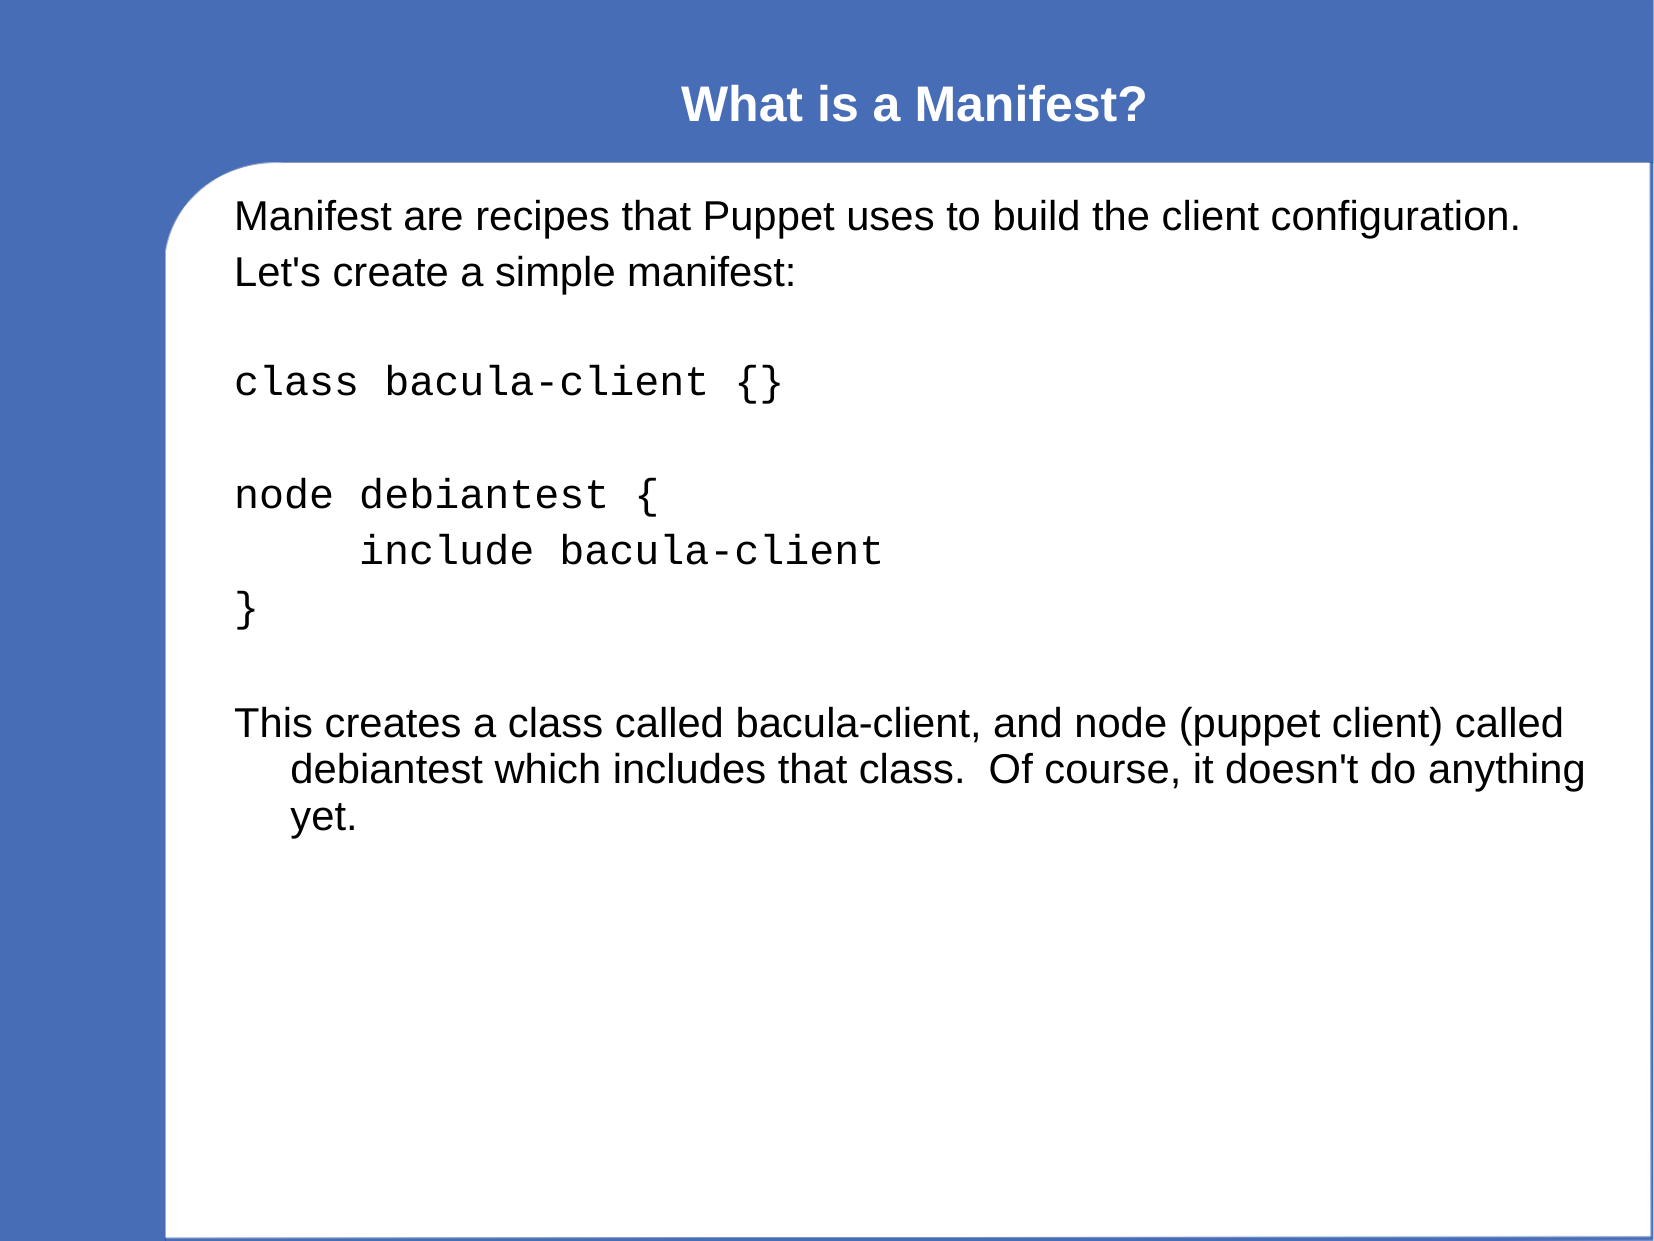

# What is a Manifest?
Manifest are recipes that Puppet uses to build the client configuration.
Let's create a simple manifest:
class bacula-client {}
node debiantest {
 include bacula-client
}
This creates a class called bacula-client, and node (puppet client) called debiantest which includes that class. Of course, it doesn't do anything yet.